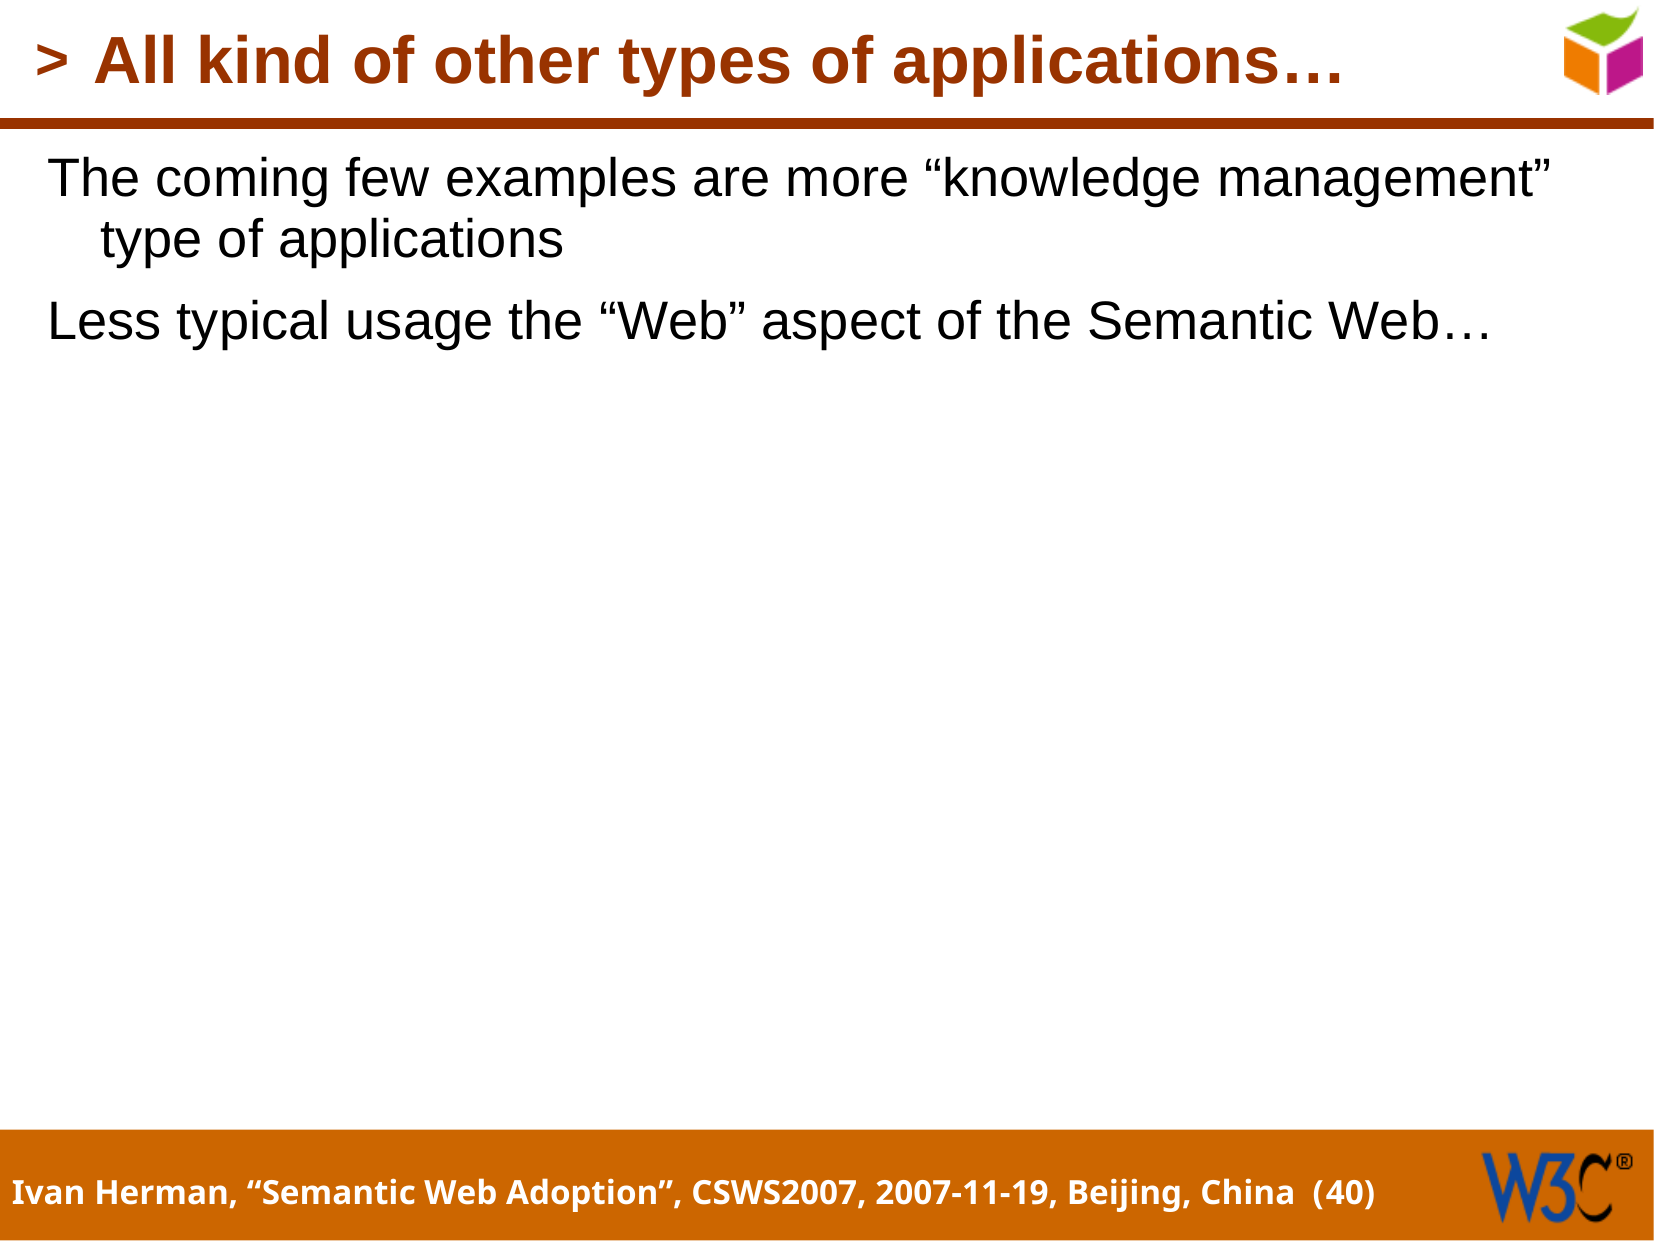

# All kind of other types of applications…
The coming few examples are more “knowledge management” type of applications
Less typical usage the “Web” aspect of the Semantic Web…